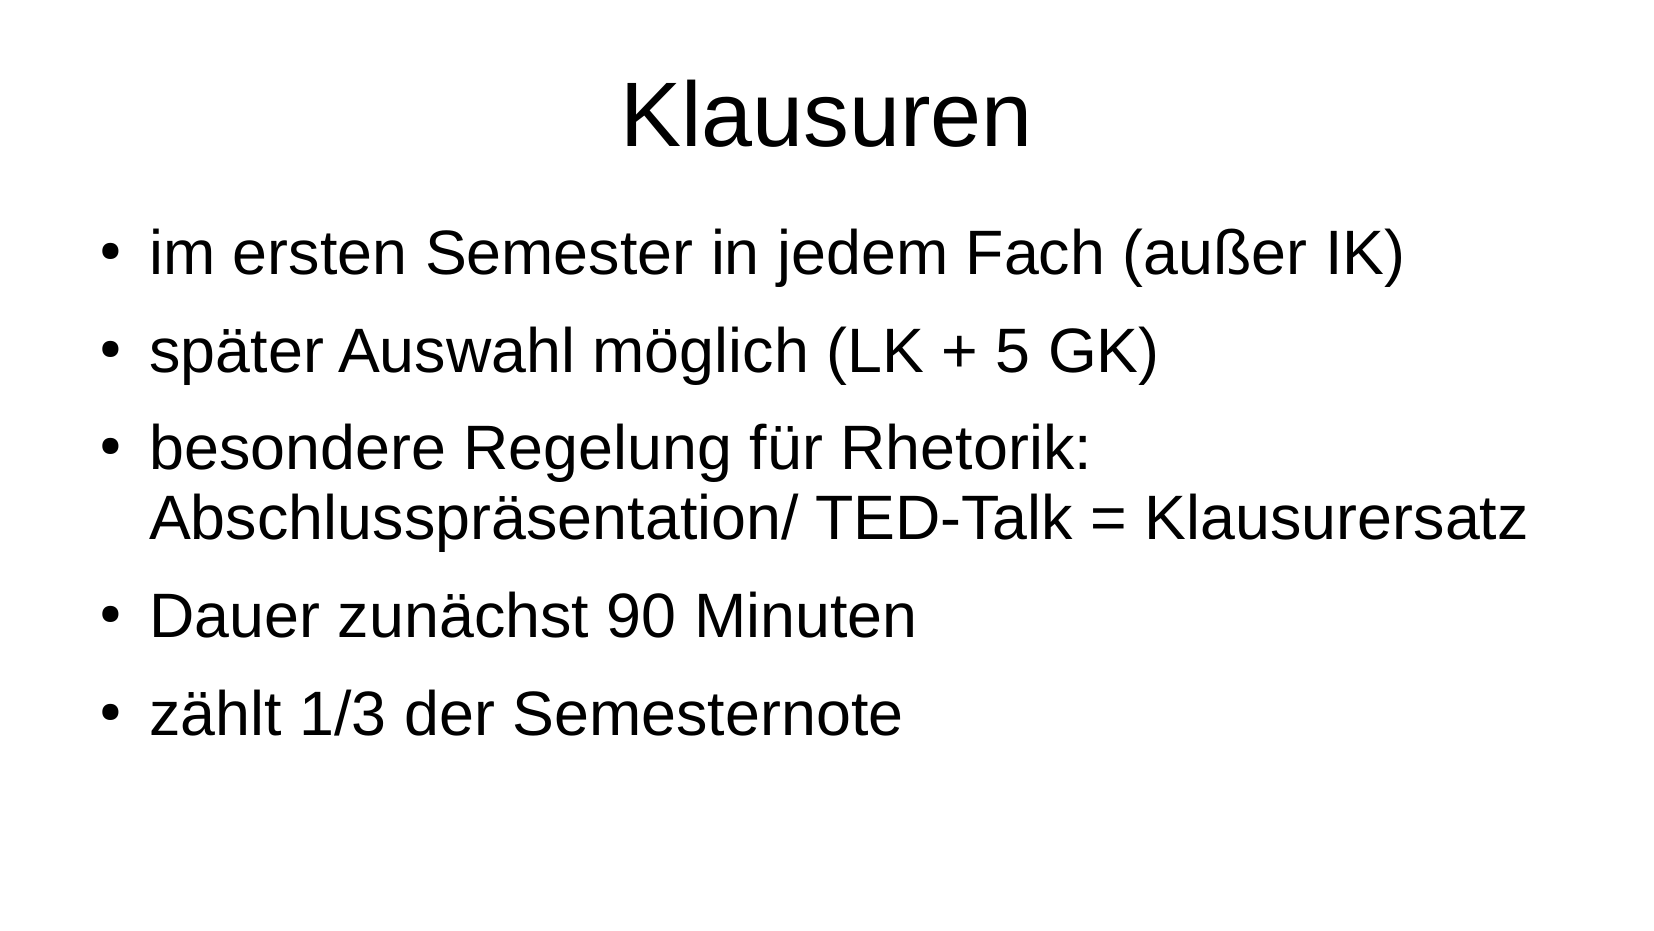

# Klausuren
im ersten Semester in jedem Fach (außer IK)
später Auswahl möglich (LK + 5 GK)
besondere Regelung für Rhetorik: Abschlusspräsentation/ TED-Talk = Klausurersatz
Dauer zunächst 90 Minuten
zählt 1/3 der Semesternote